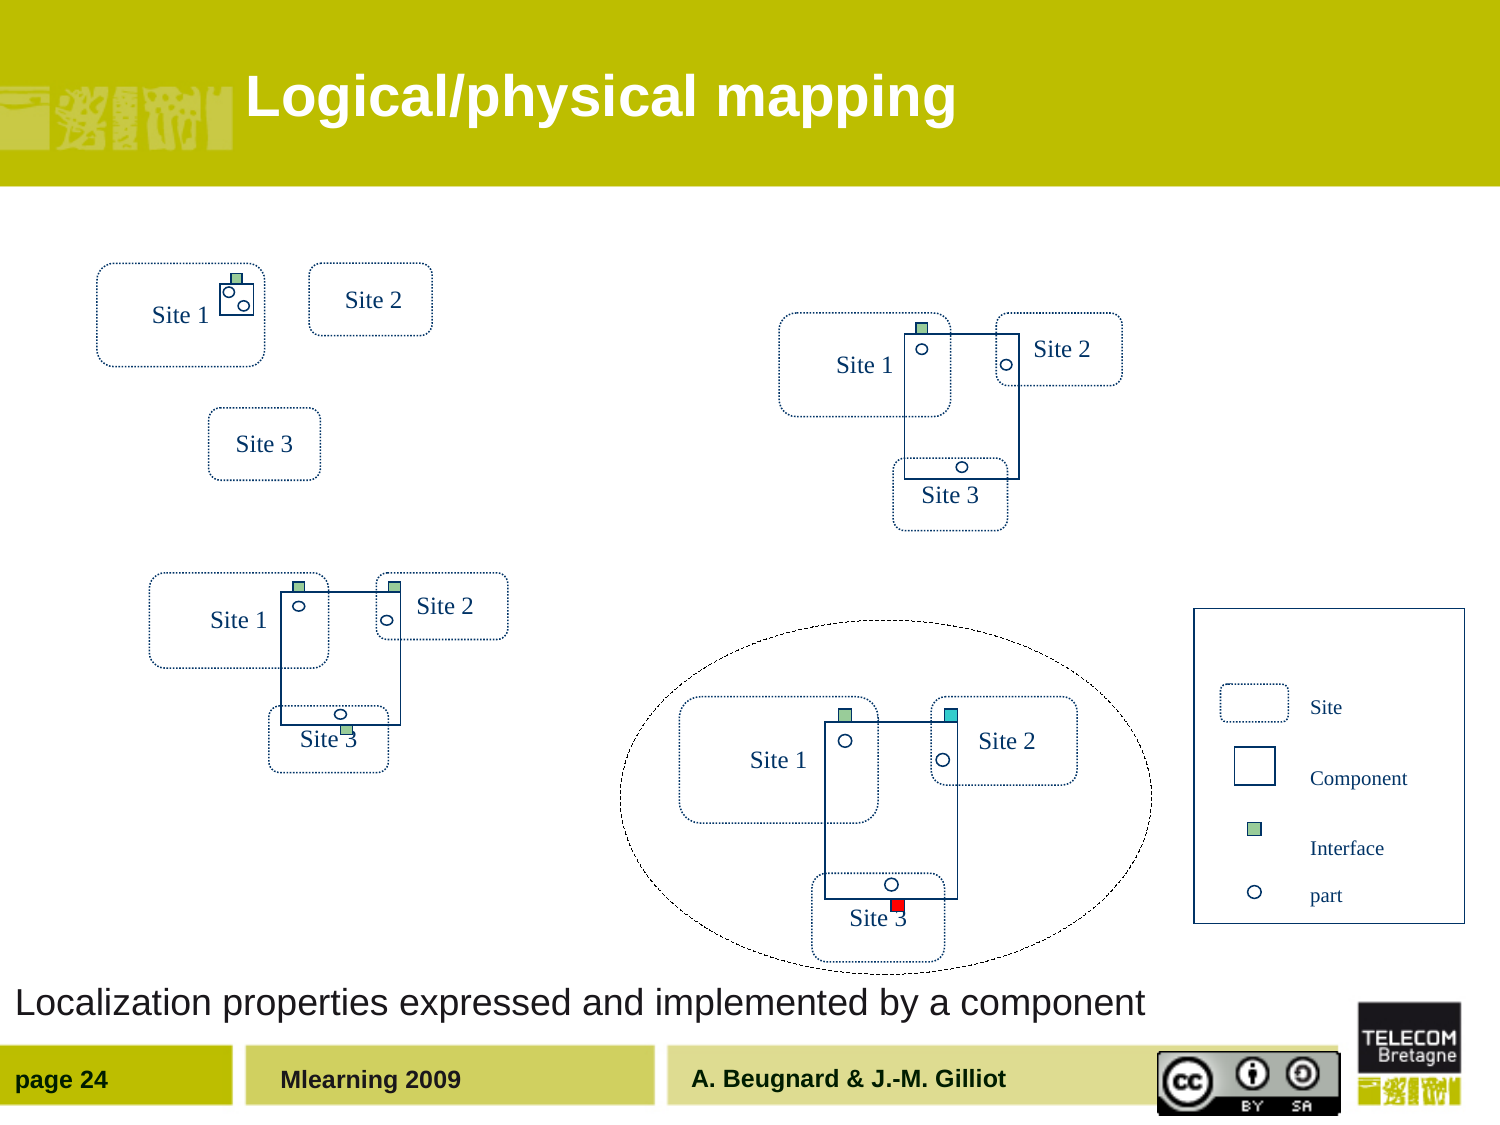

# Logical/physical mapping
Site 1
 Site 2
Site 1
 Site 2
Site 3
Site 3
Site 1
 Site 2
Site 3
Site
Component
Interface
part
Site 1
 Site 2
Site 3
Localization properties expressed and implemented by a component
24